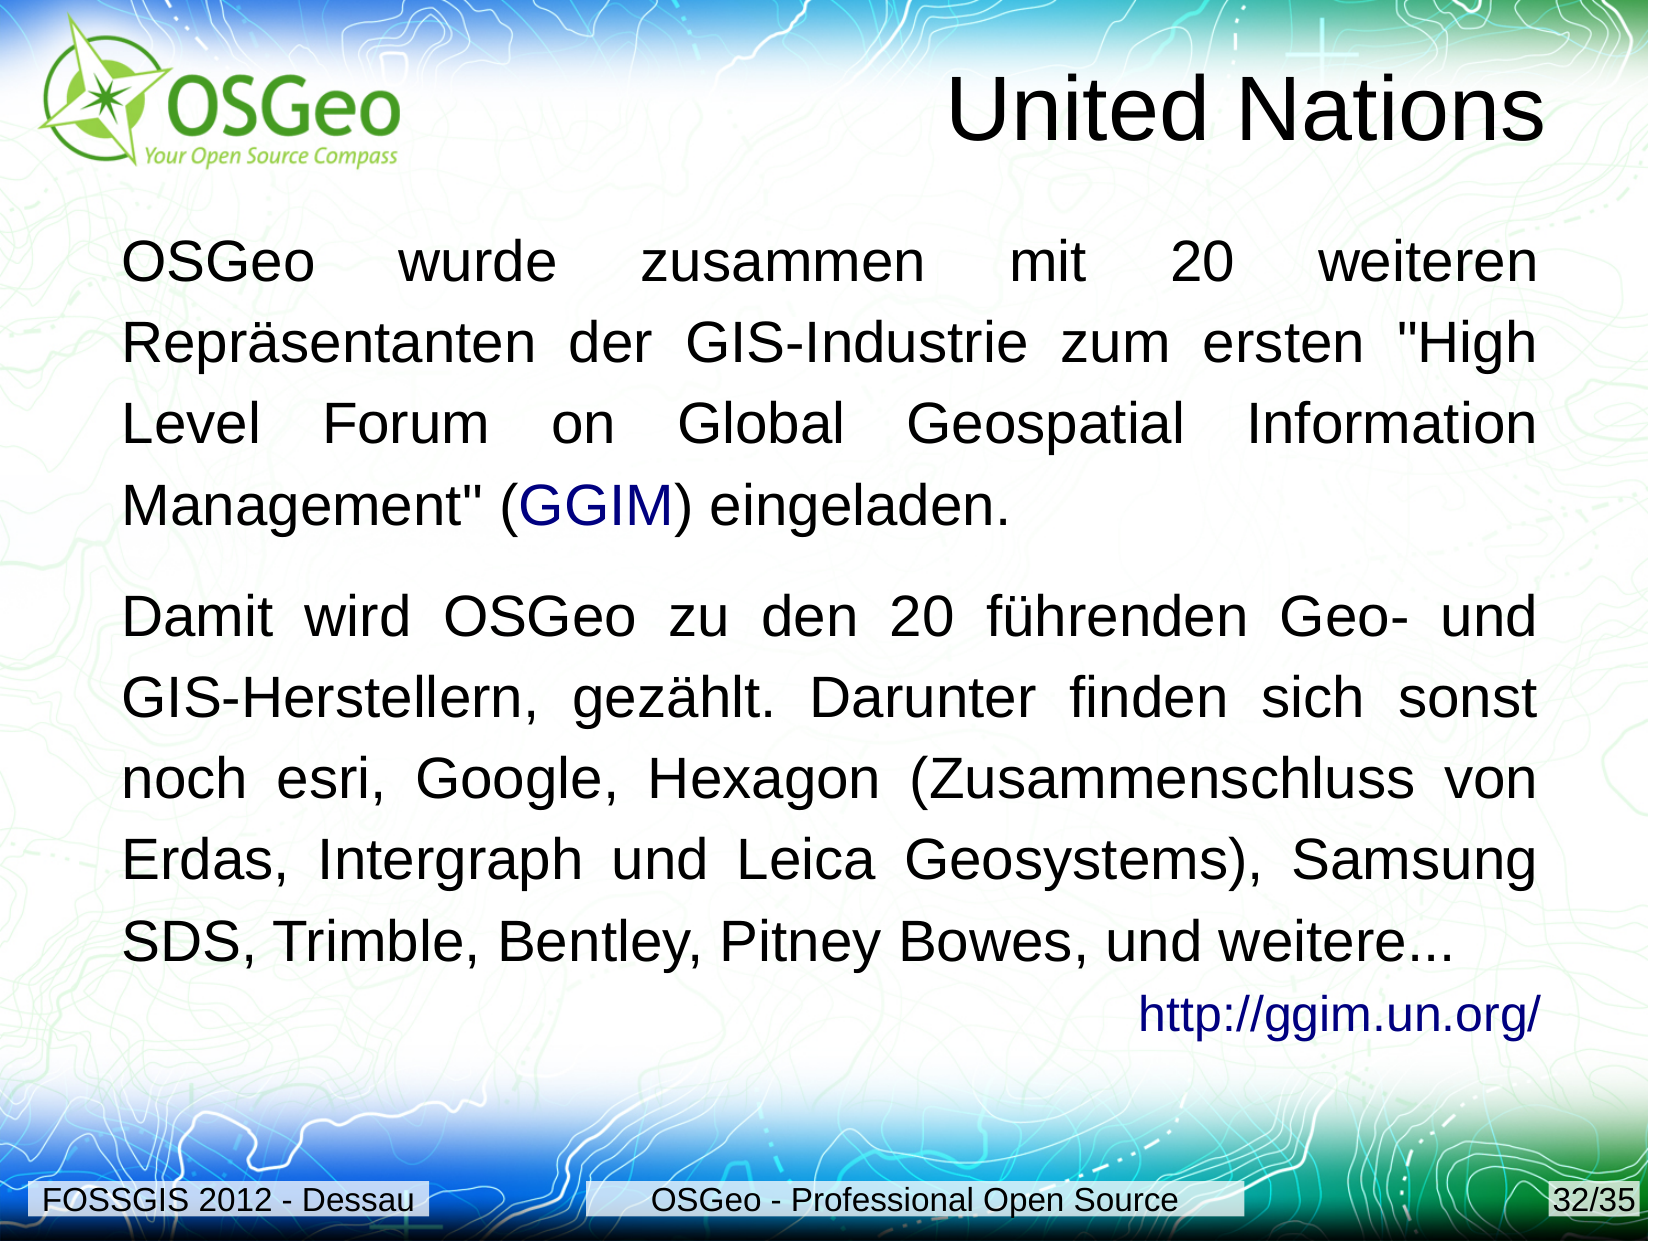

# United Nations
OSGeo wurde zusammen mit 20 weiteren Repräsentanten der GIS-Industrie zum ersten "High Level Forum on Global Geospatial Information Management" (GGIM) eingeladen.
Damit wird OSGeo zu den 20 führenden Geo- und GIS-Herstellern, gezählt. Darunter finden sich sonst noch esri, Google, Hexagon (Zusammenschluss von Erdas, Intergraph und Leica Geosystems), Samsung SDS, Trimble, Bentley, Pitney Bowes, und weitere...
http://ggim.un.org/
FOSSGIS 2012 - Dessau
OSGeo - Professional Open Source
32